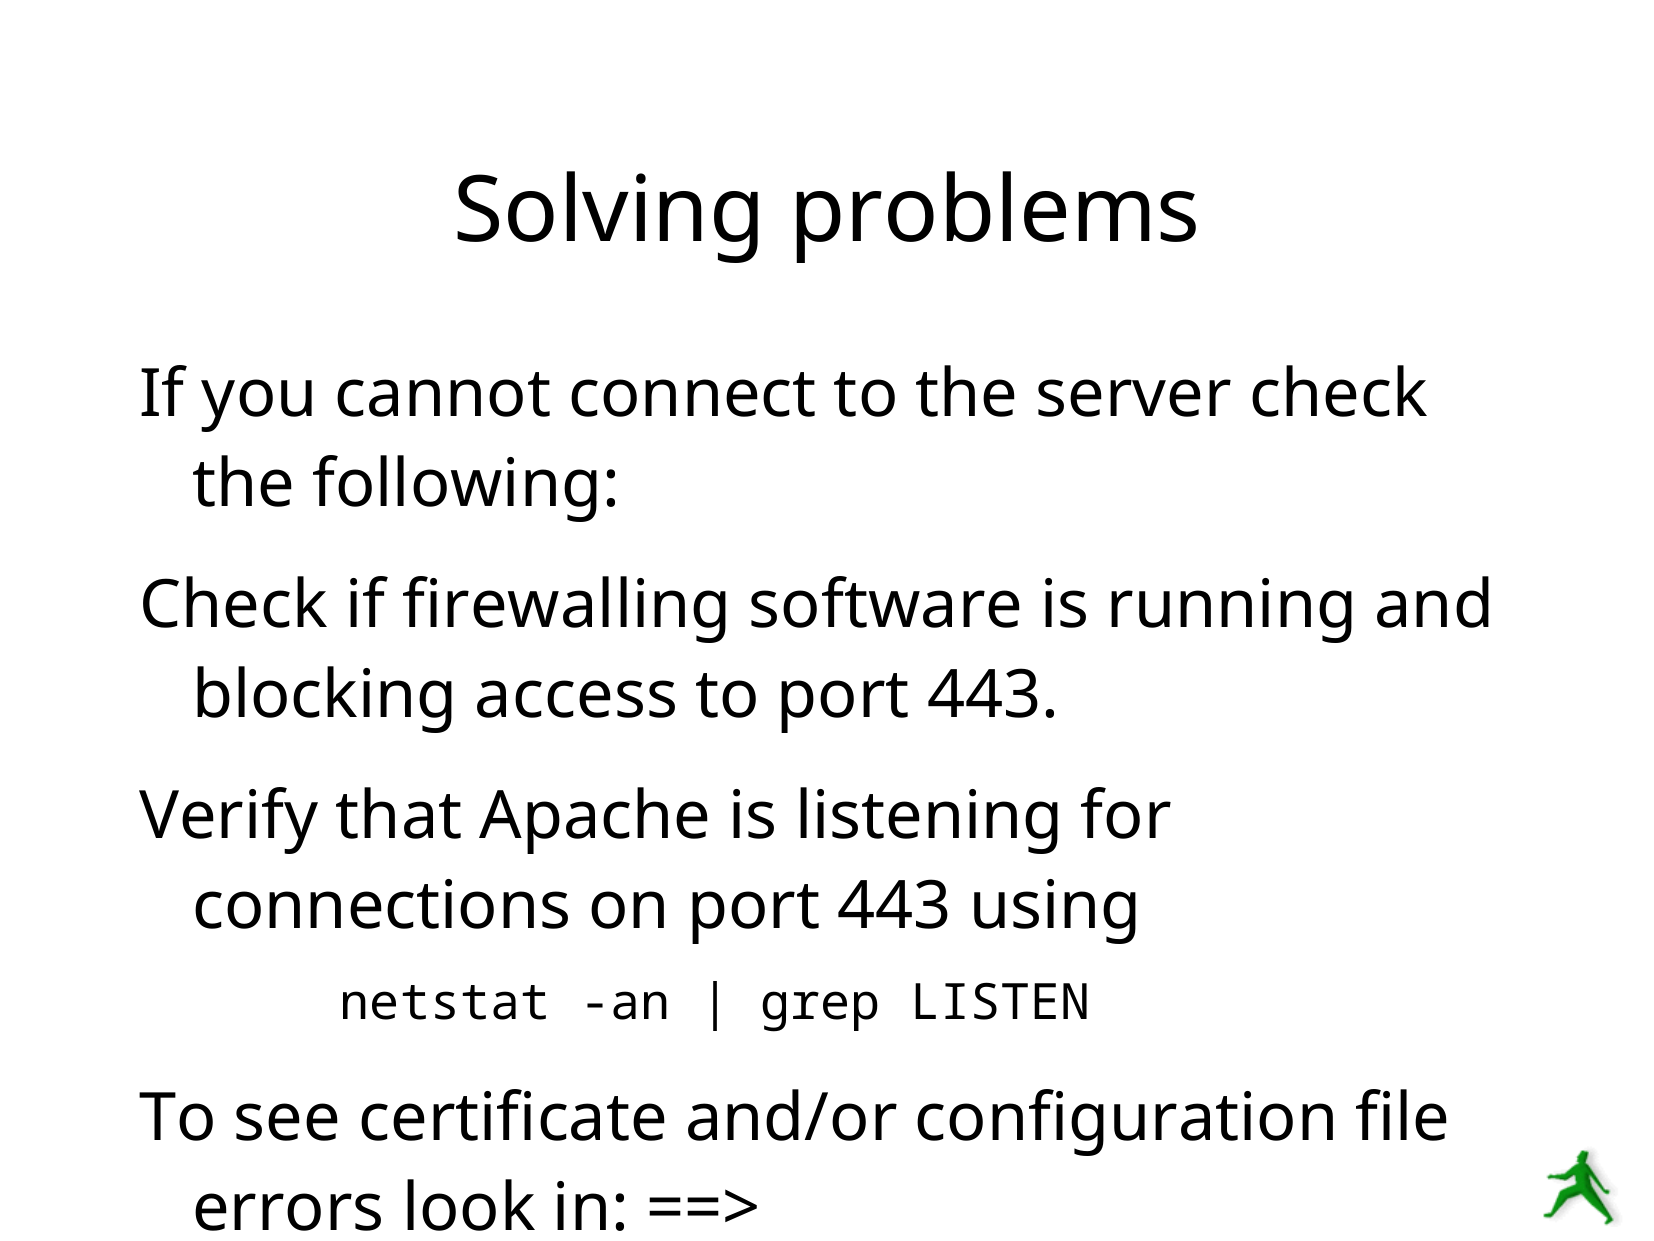

# Solving problems
If you cannot connect to the server check the following:
Check if firewalling software is running and blocking access to port 443.
Verify that Apache is listening for connections on port 443 using
		netstat -an | grep LISTEN
To see certificate and/or configuration file errors look in: ==>